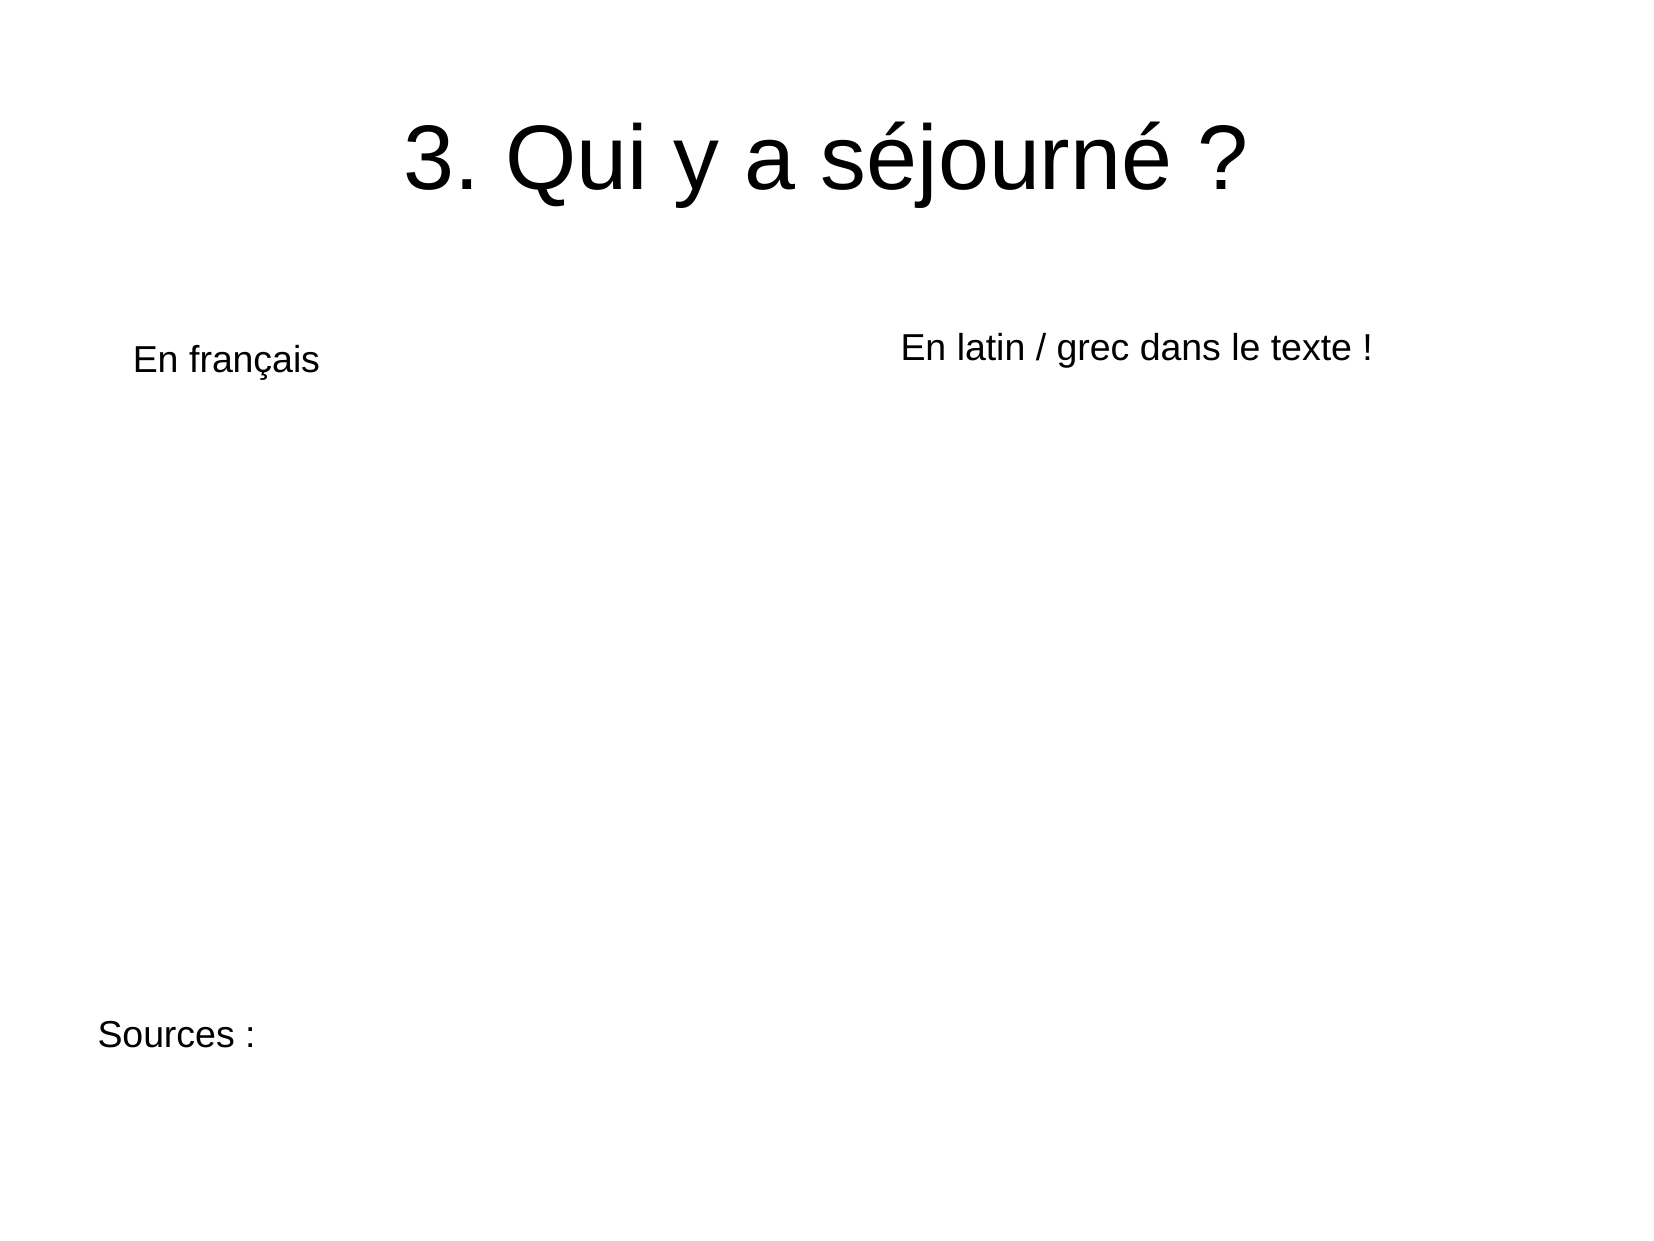

# 3. Qui y a séjourné ?
En latin / grec dans le texte !
En français
Sources :